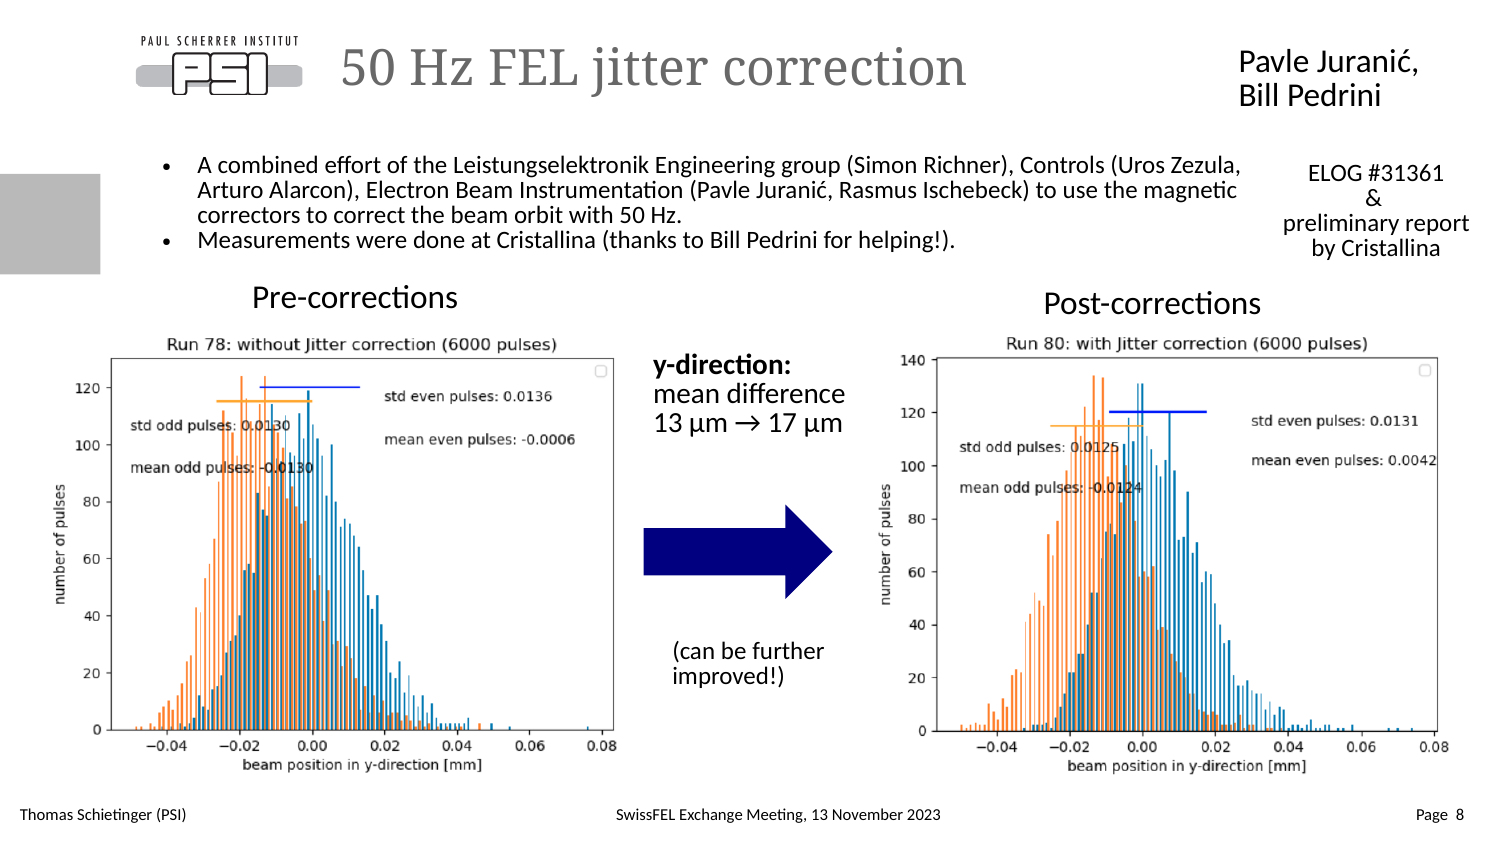

# 50 Hz FEL jitter correction
Pavle Juranić,
Bill Pedrini
A combined effort of the Leistungselektronik Engineering group (Simon Richner), Controls (Uros Zezula, Arturo Alarcon), Electron Beam Instrumentation (Pavle Juranić, Rasmus Ischebeck) to use the magnetic correctors to correct the beam orbit with 50 Hz.
Measurements were done at Cristallina (thanks to Bill Pedrini for helping!).
ELOG #31361
&
preliminary report
by Cristallina
Pre-corrections
Post-corrections
y-direction:
mean difference
13 µm → 17 µm
(can be further
improved!)